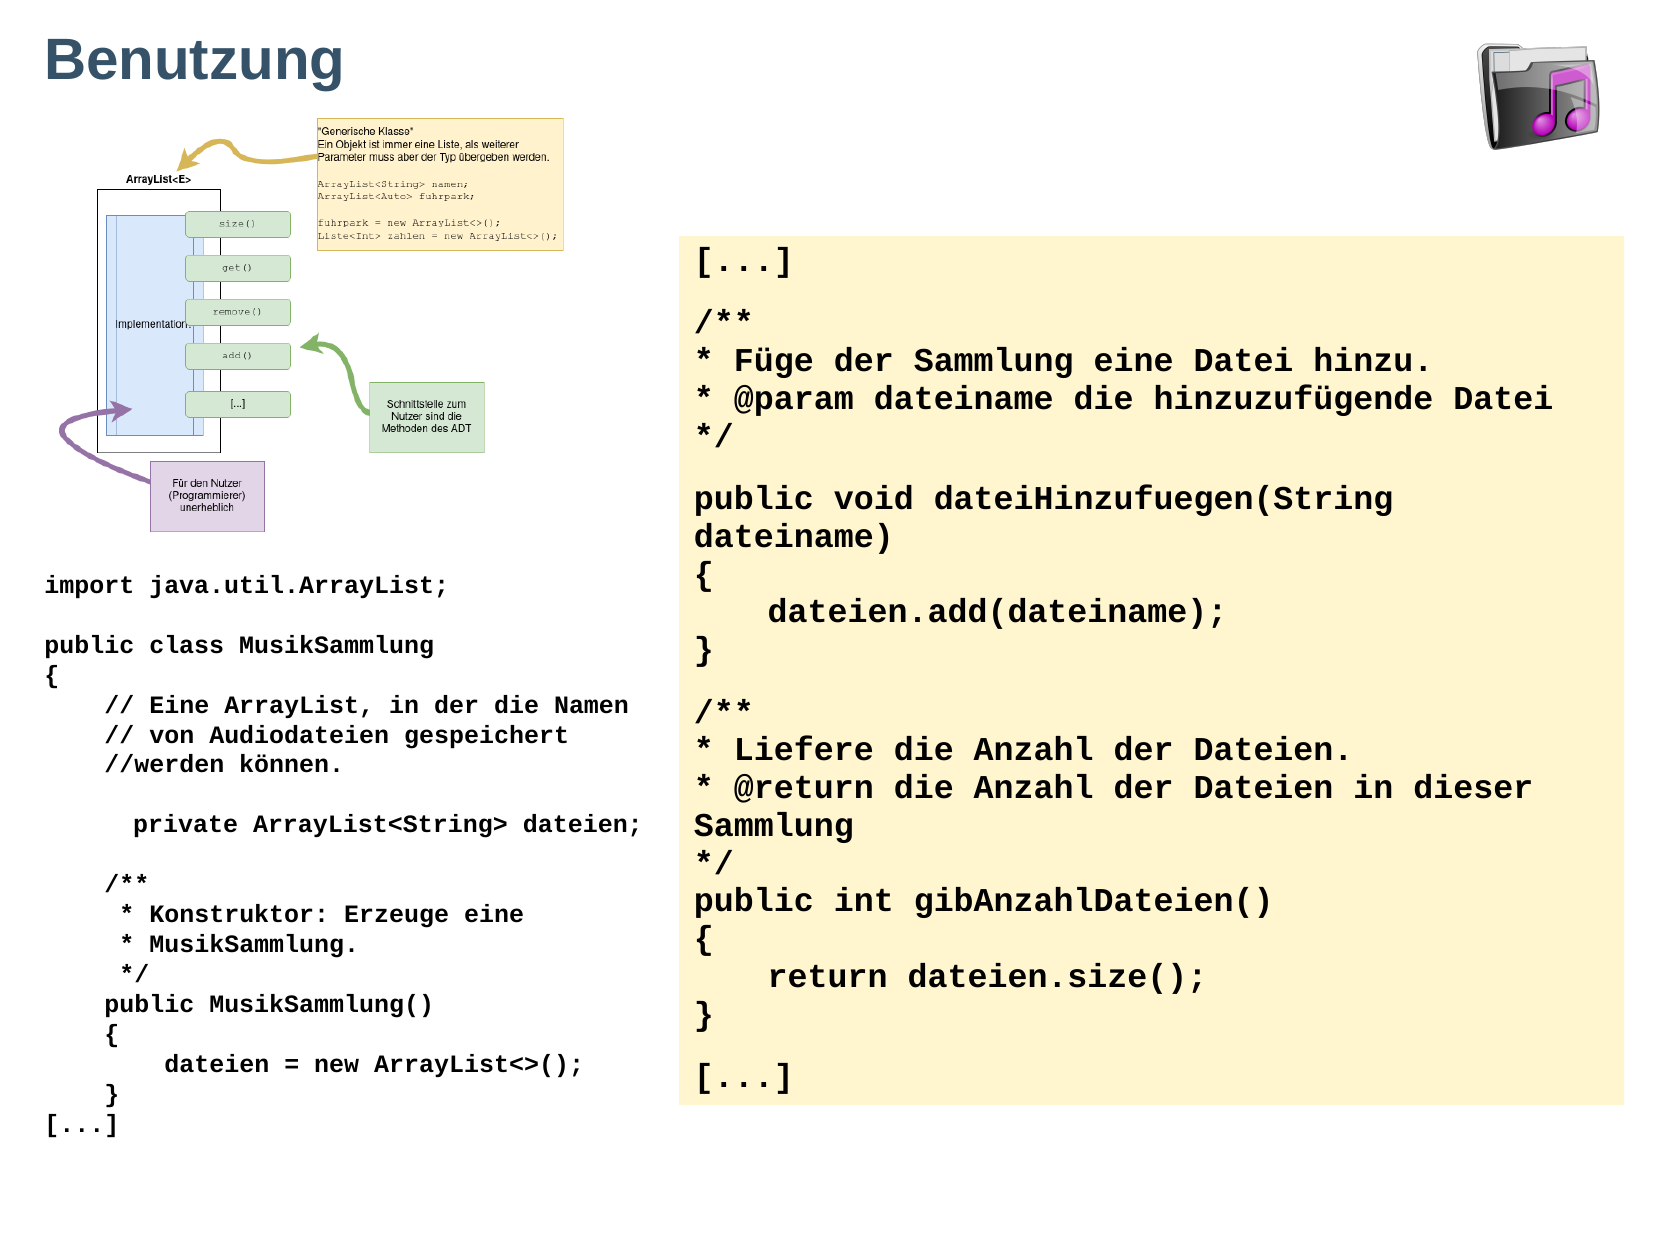

Benutzung
[...]
/**
* Füge der Sammlung eine Datei hinzu.
* @param dateiname die hinzuzufügende Datei
*/
public void dateiHinzufuegen(String dateiname)
{
	dateien.add(dateiname);
}
/**
* Liefere die Anzahl der Dateien.
* @return die Anzahl der Dateien in dieser Sammlung
*/
public int gibAnzahlDateien()
{
	return dateien.size();
}
[...]
import java.util.ArrayList;
public class MusikSammlung
{
 // Eine ArrayList, in der die Namen
 // von Audiodateien gespeichert
 //werden können.
	 private ArrayList<String> dateien;
 /**
 * Konstruktor: Erzeuge eine
 * MusikSammlung.
 */
 public MusikSammlung()
 {
 dateien = new ArrayList<>();
 }
[...]